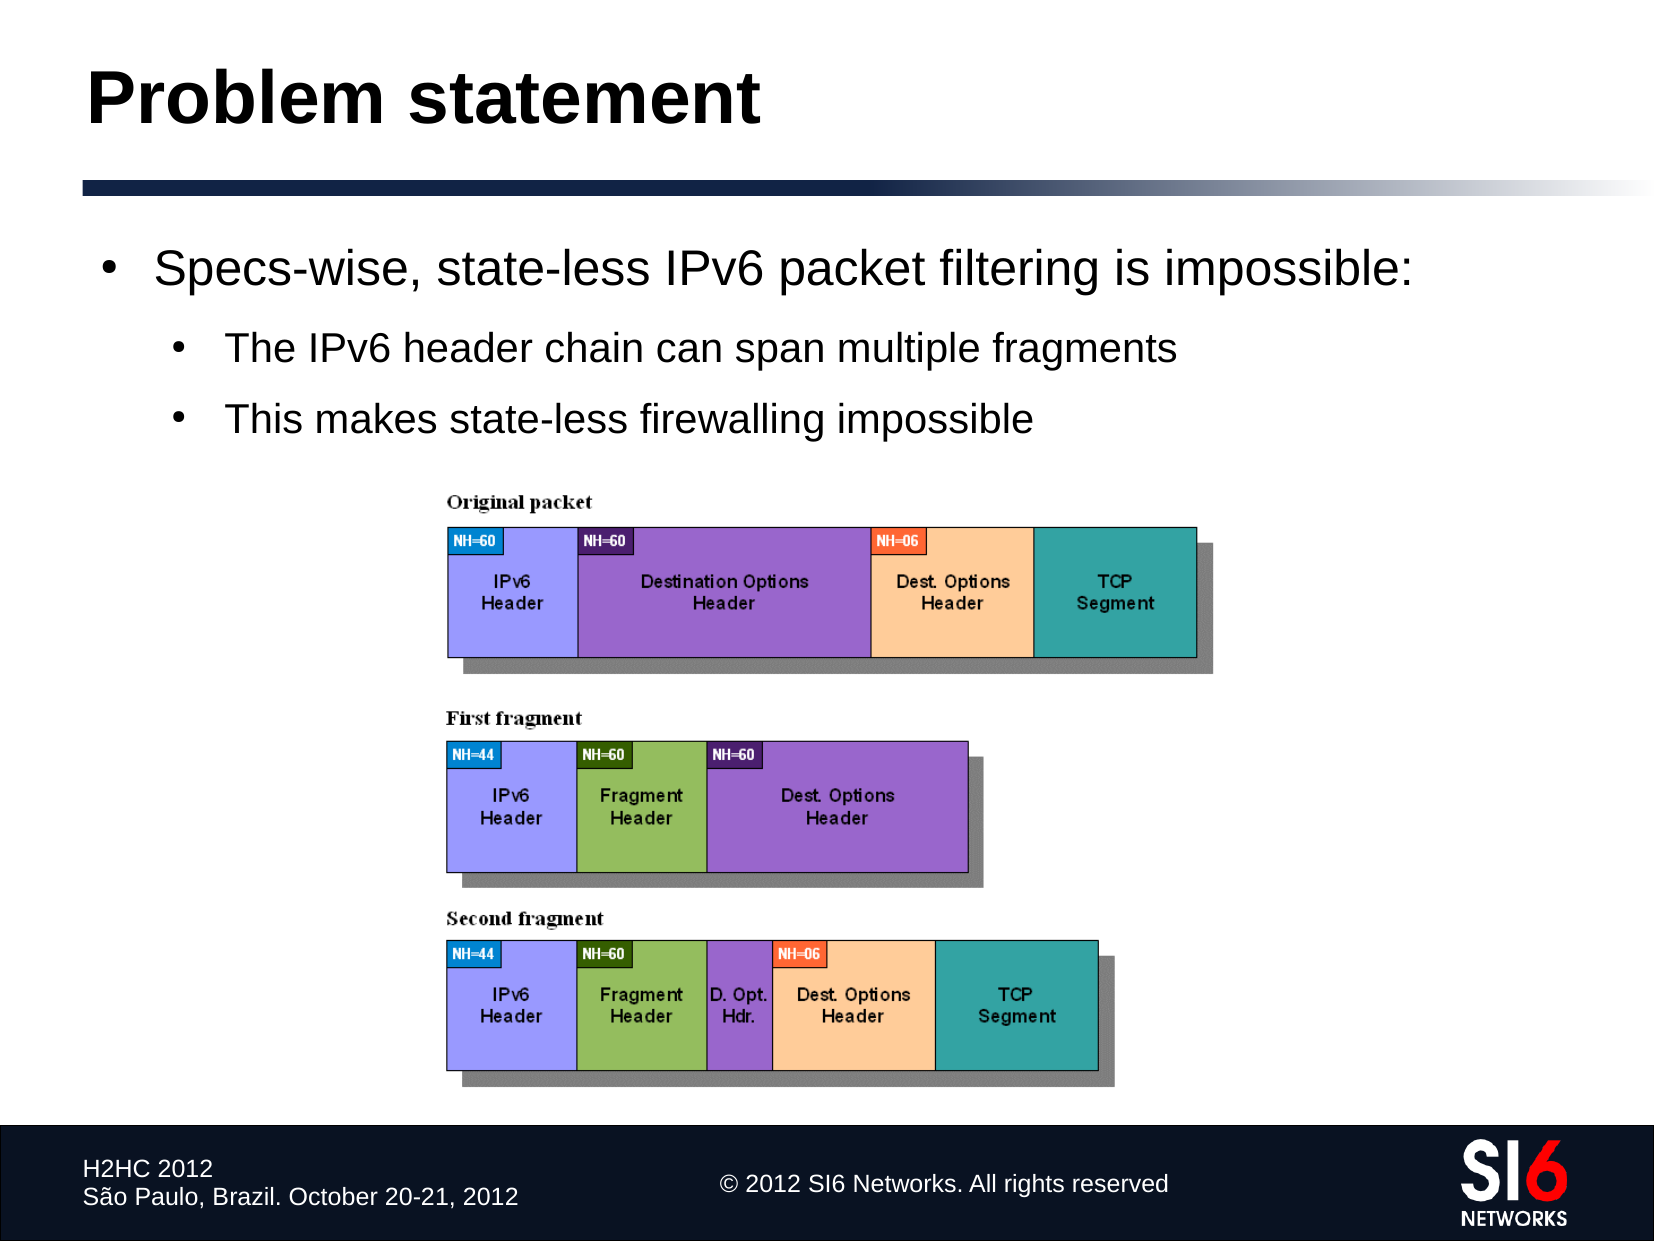

# Problem statement
Specs-wise, state-less IPv6 packet filtering is impossible:
The IPv6 header chain can span multiple fragments
This makes state-less firewalling impossible